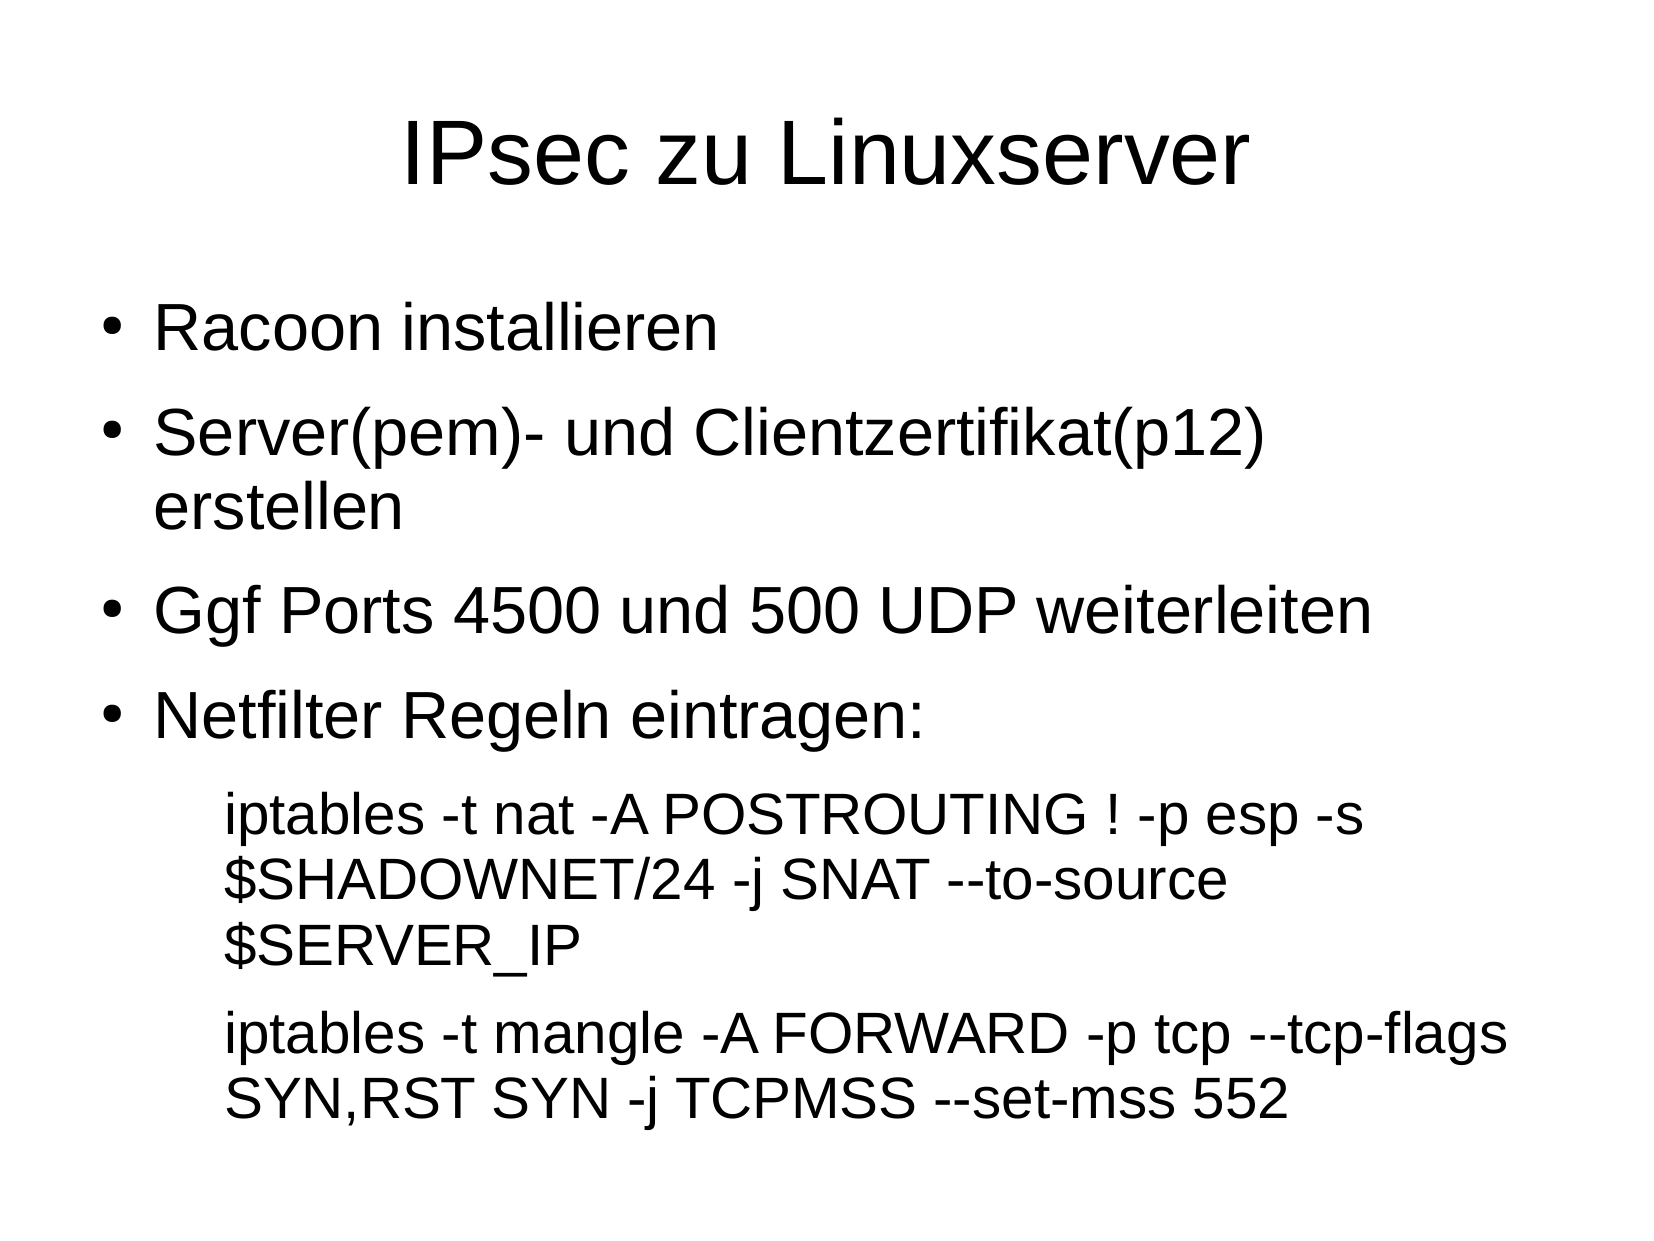

# IPsec zu Linuxserver
Racoon installieren
Server(pem)- und Clientzertifikat(p12) erstellen
Ggf Ports 4500 und 500 UDP weiterleiten
Netfilter Regeln eintragen:
iptables -t nat -A POSTROUTING ! -p esp -s $SHADOWNET/24 -j SNAT --to-source $SERVER_IP
iptables -t mangle -A FORWARD -p tcp --tcp-flags SYN,RST SYN -j TCPMSS --set-mss 552